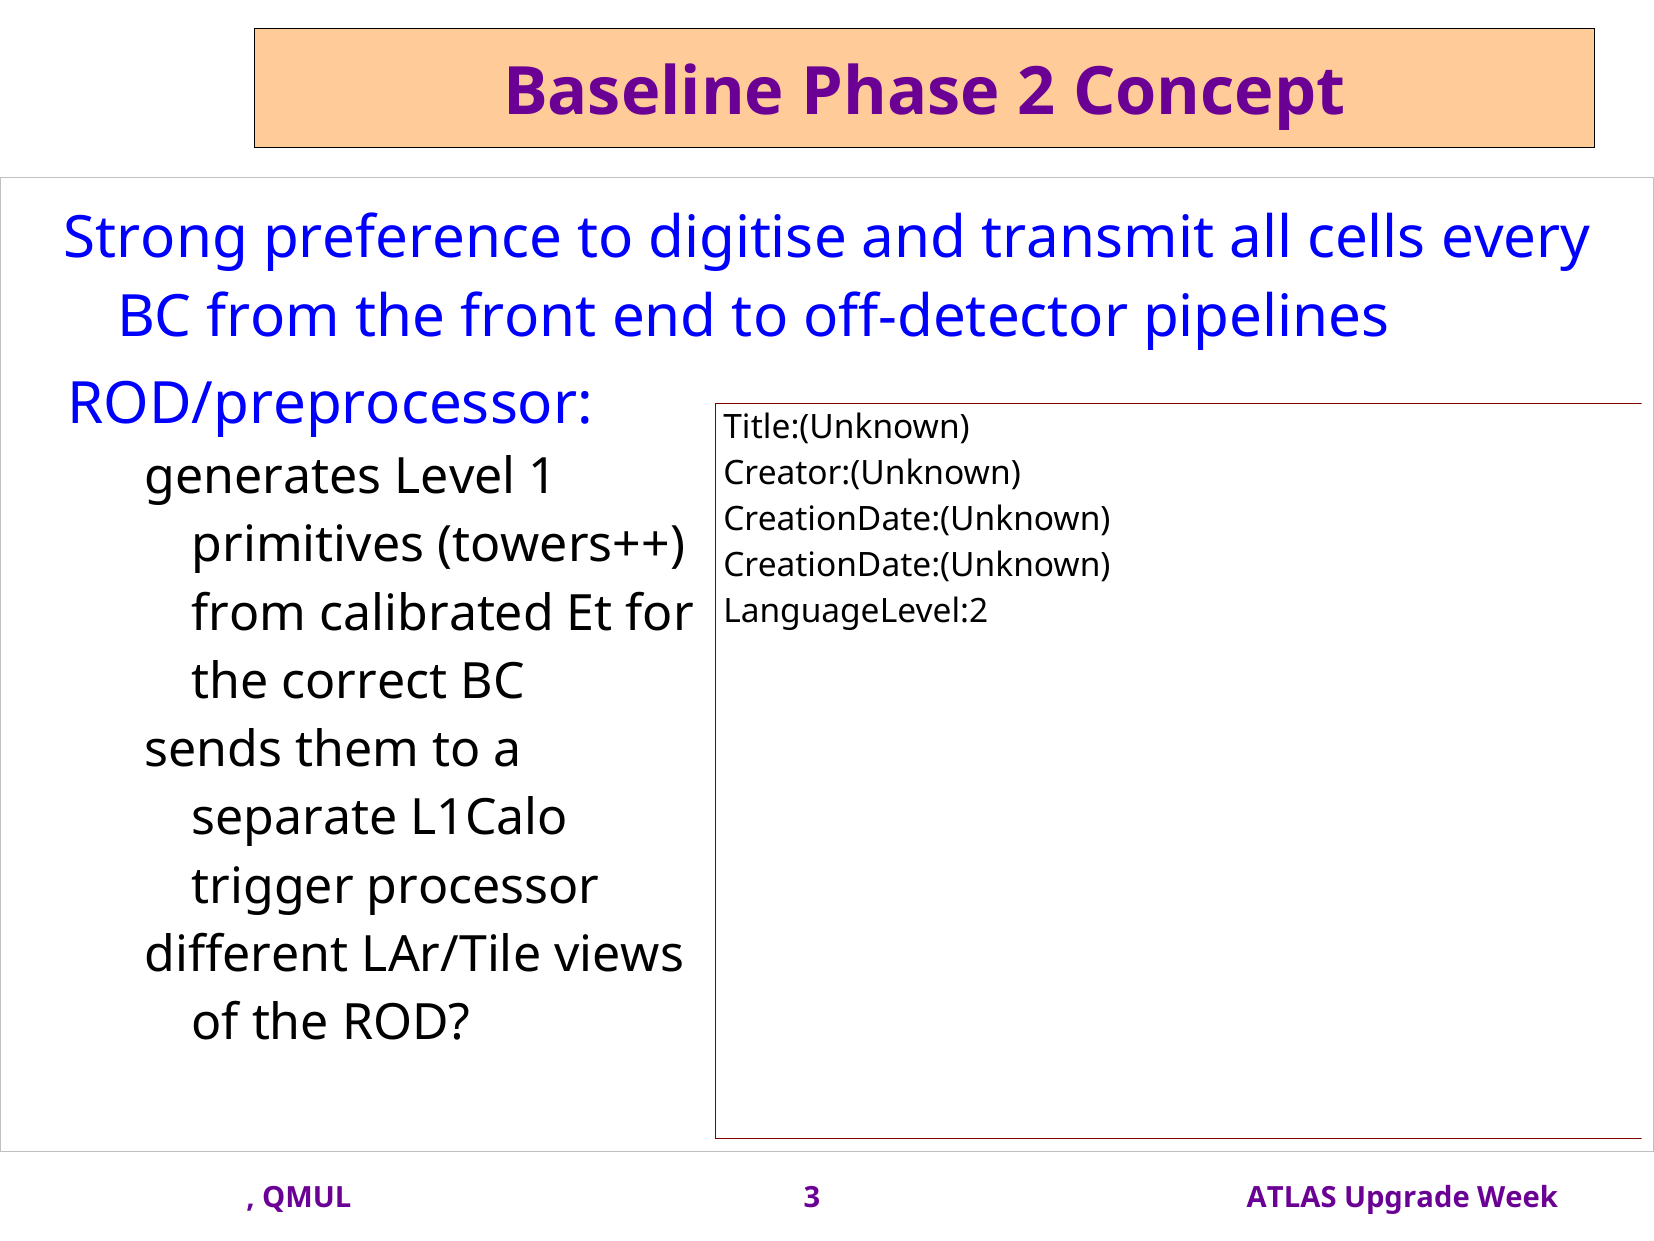

# Baseline Phase 2 Concept
Strong preference to digitise and transmit all cells every BC from the front end to off-detector pipelines
ROD/preprocessor:
generates Level 1 primitives (towers++) from calibrated Et for the correct BC
sends them to a separate L1Calo trigger processor
different LAr/Tile views of the ROD?